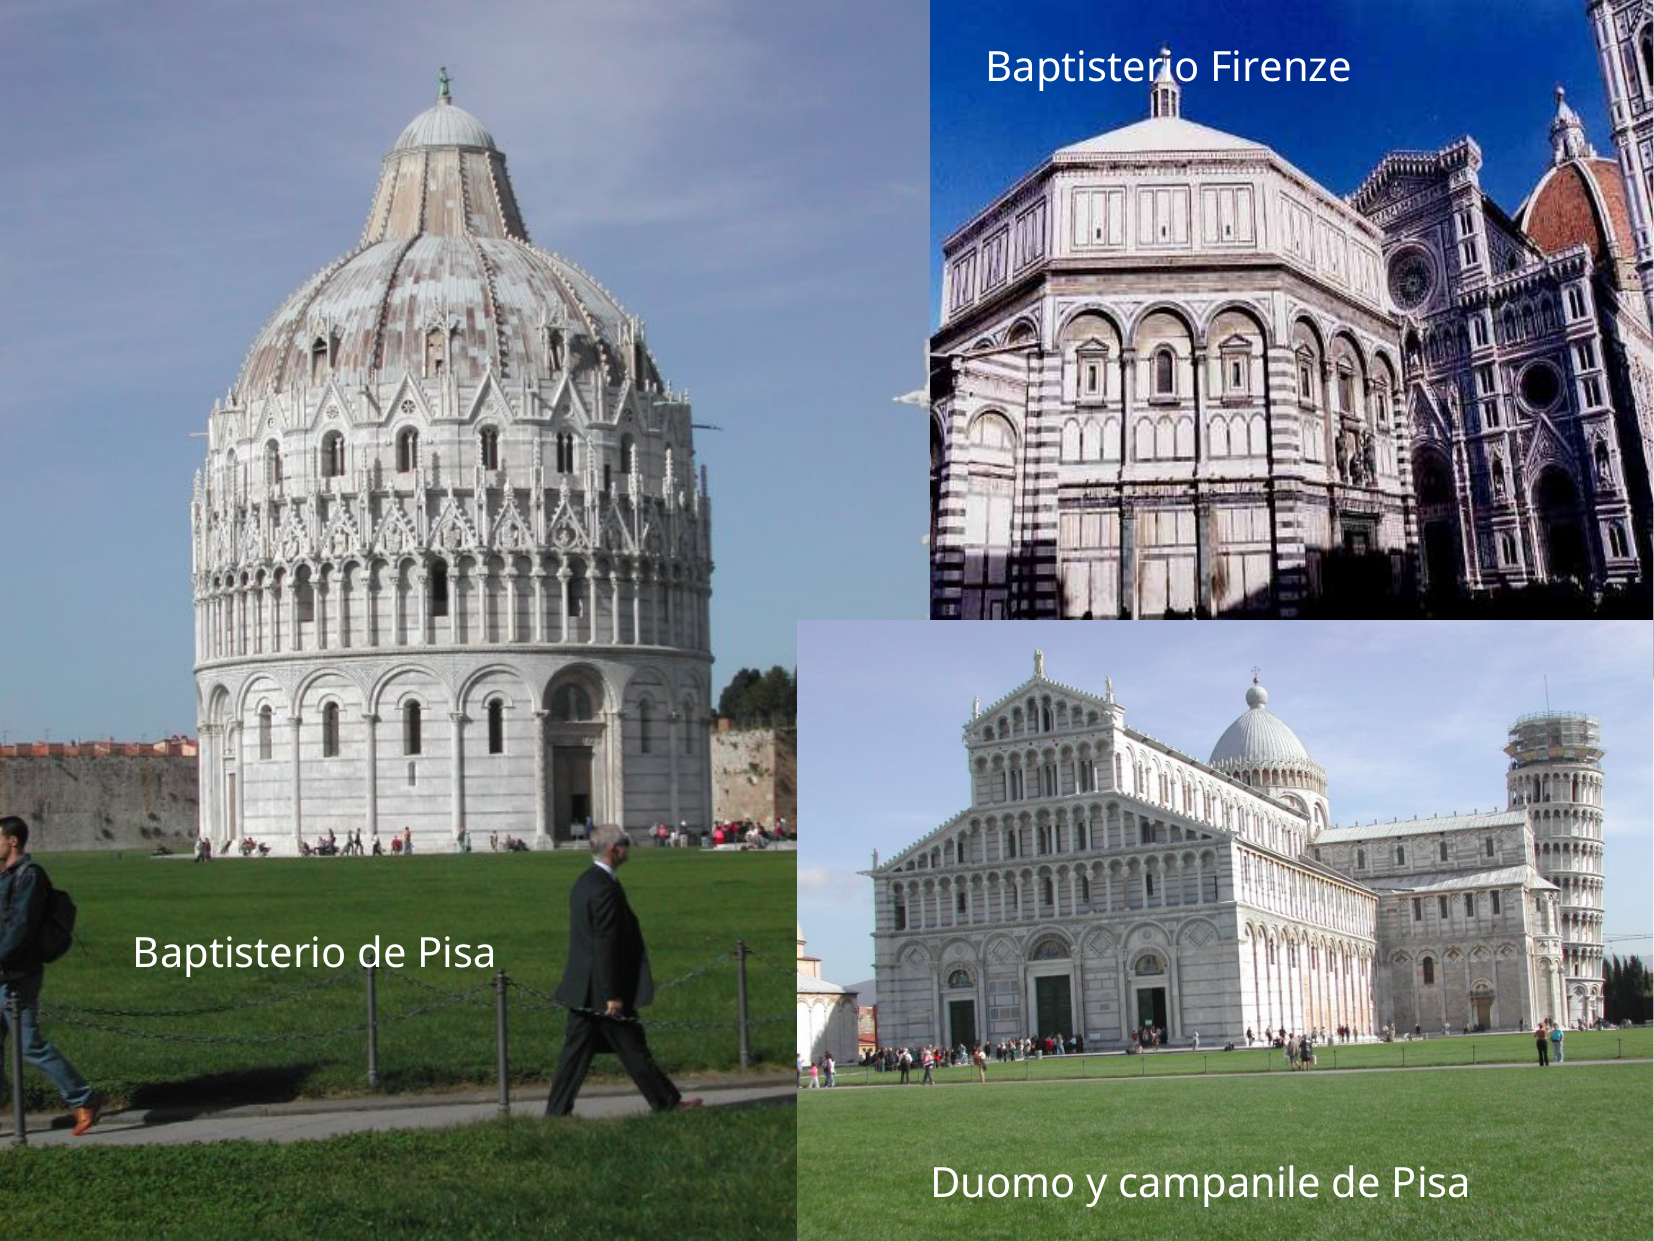

Baptisterio Firenze
Baptisterio de Pisa
Duomo y campanile de Pisa